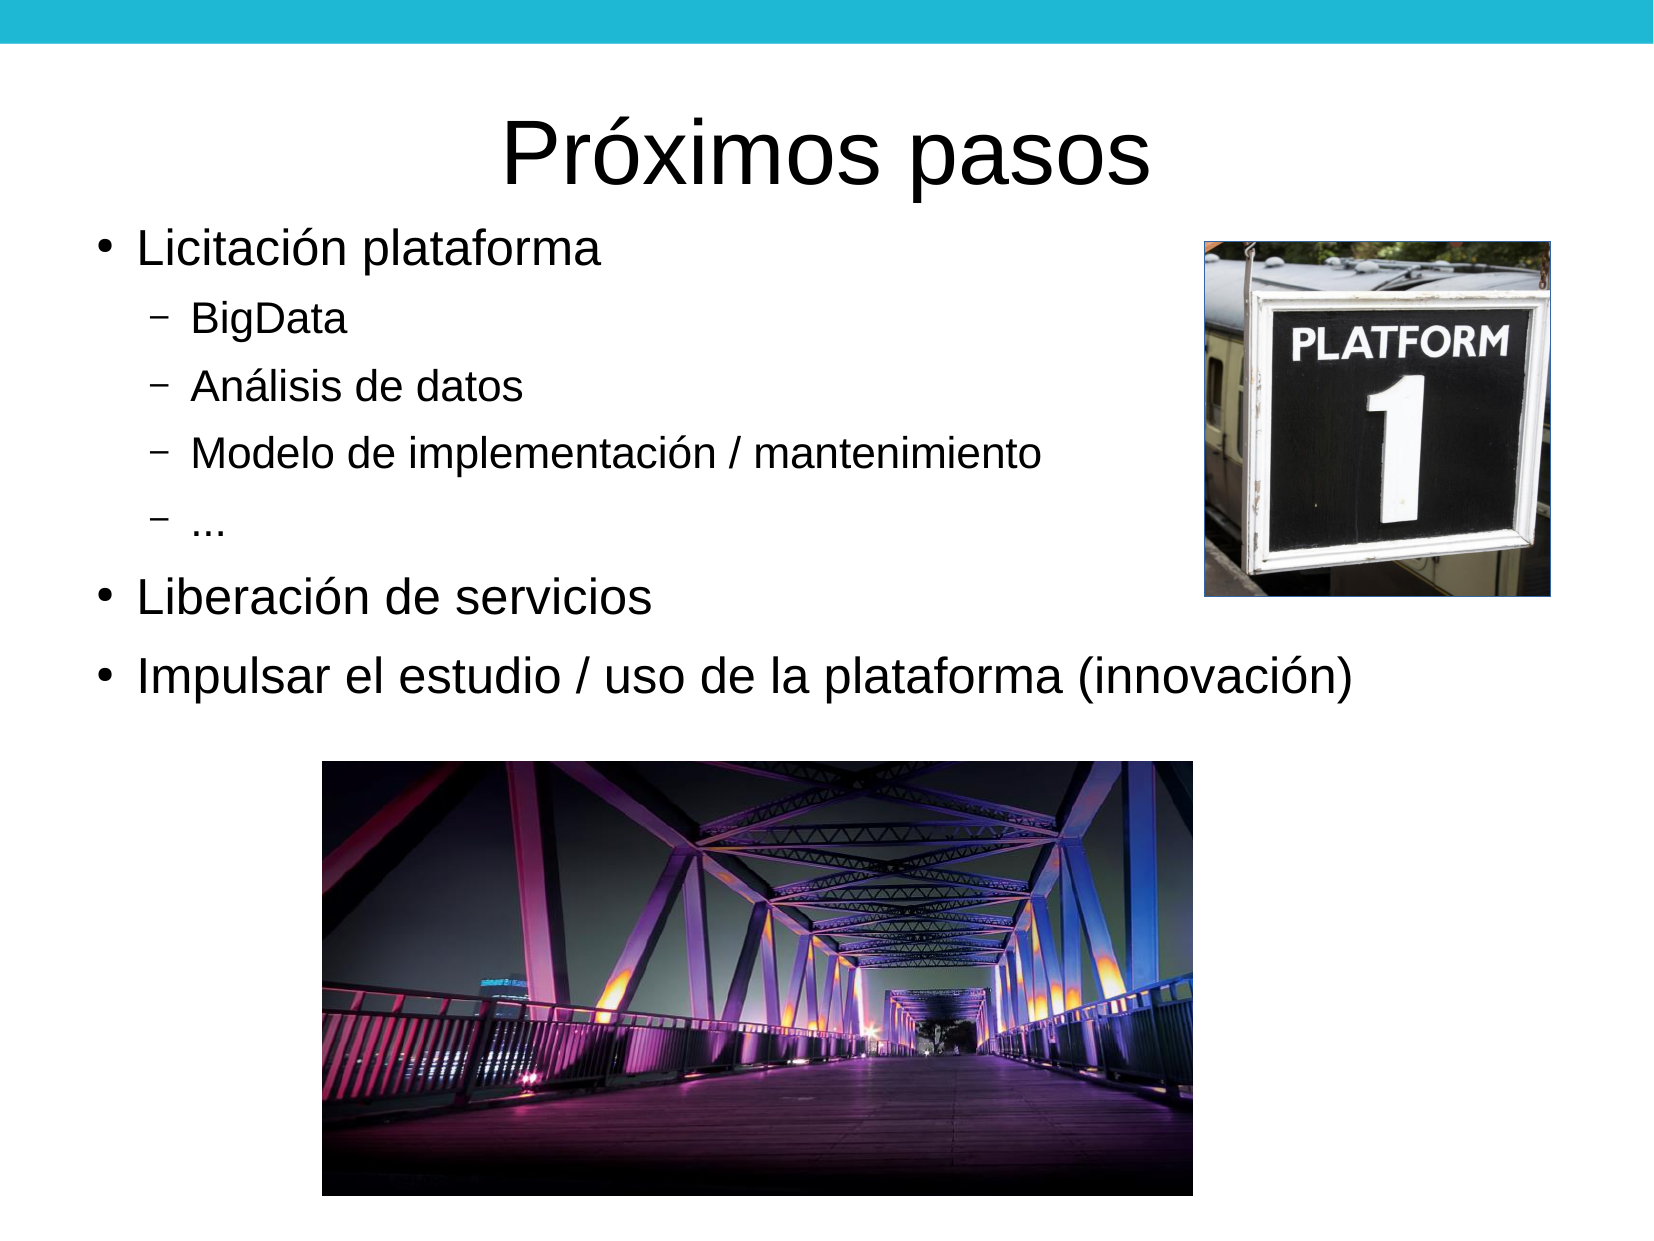

# Próximos pasos
Licitación plataforma
BigData
Análisis de datos
Modelo de implementación / mantenimiento
...
Liberación de servicios
Impulsar el estudio / uso de la plataforma (innovación)